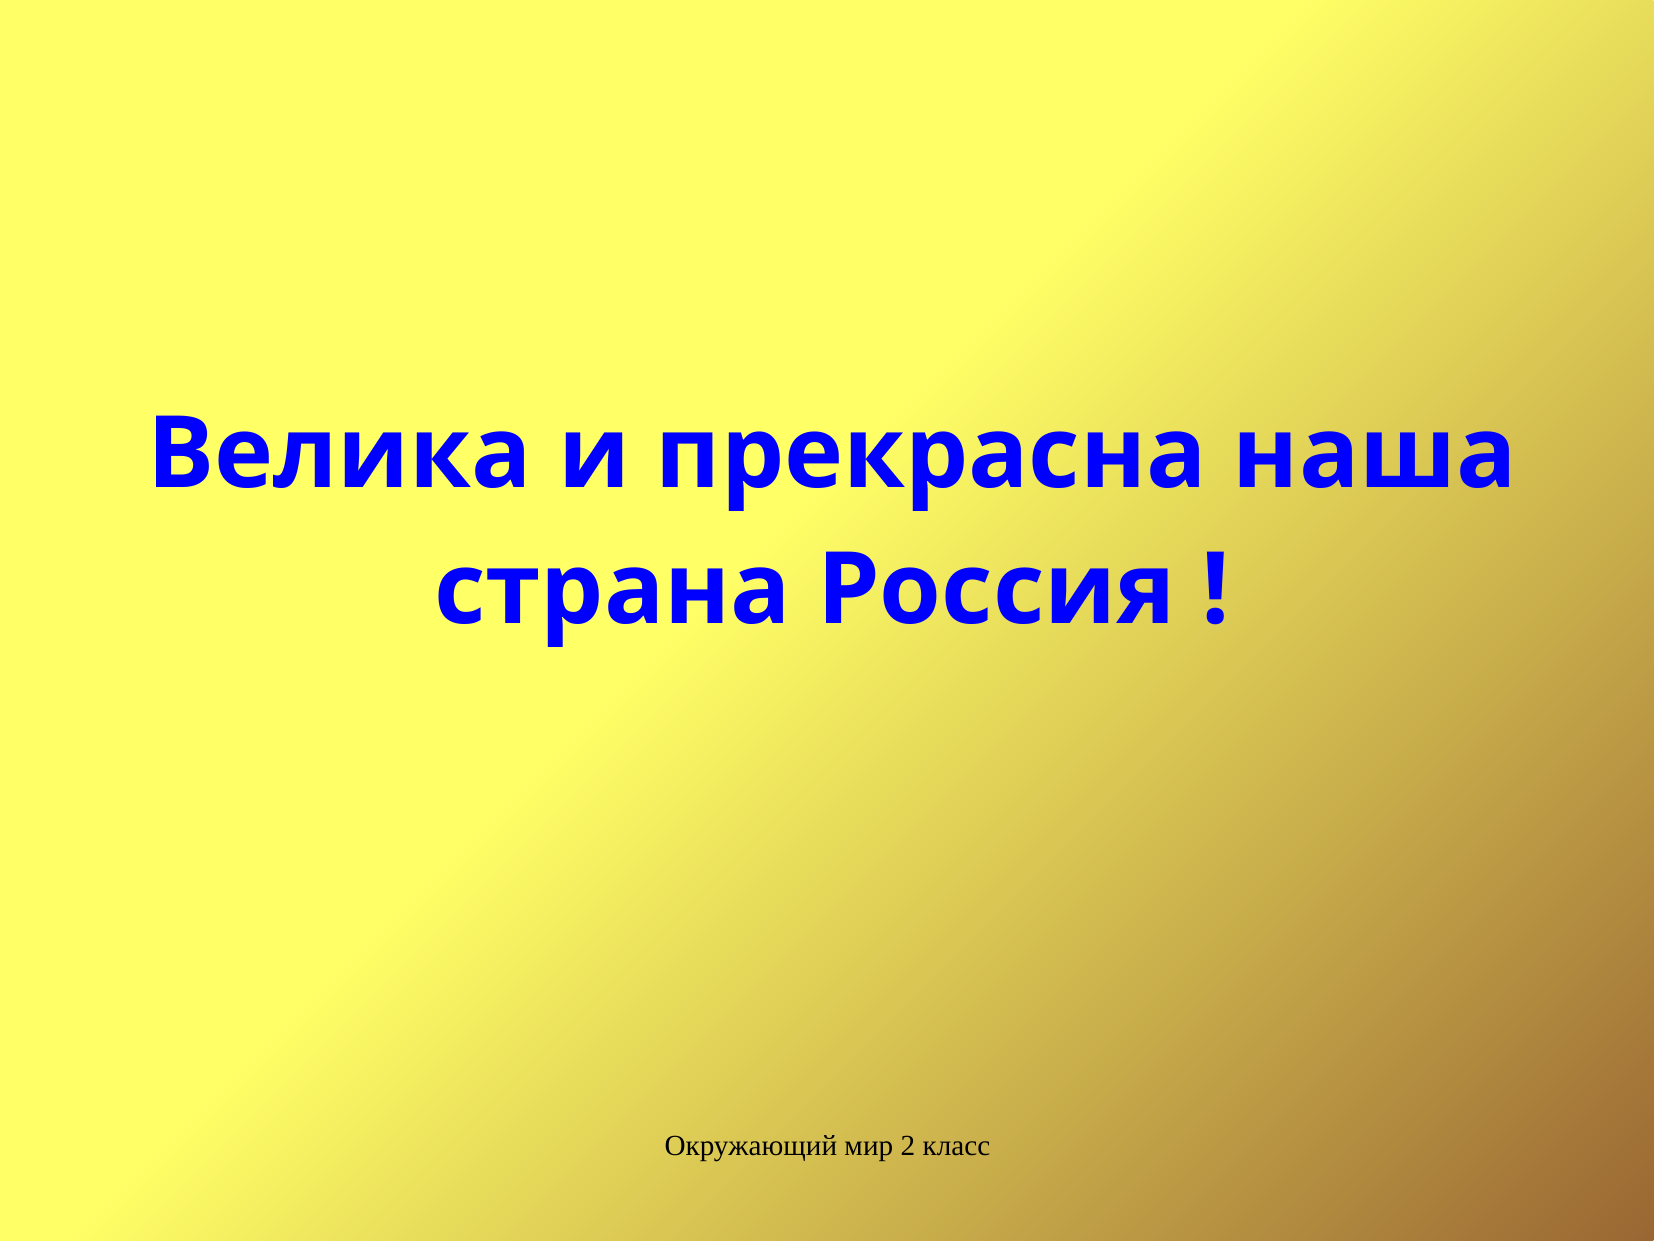

# Велика и прекрасна наша страна Россия !
Окружающий мир 2 класс